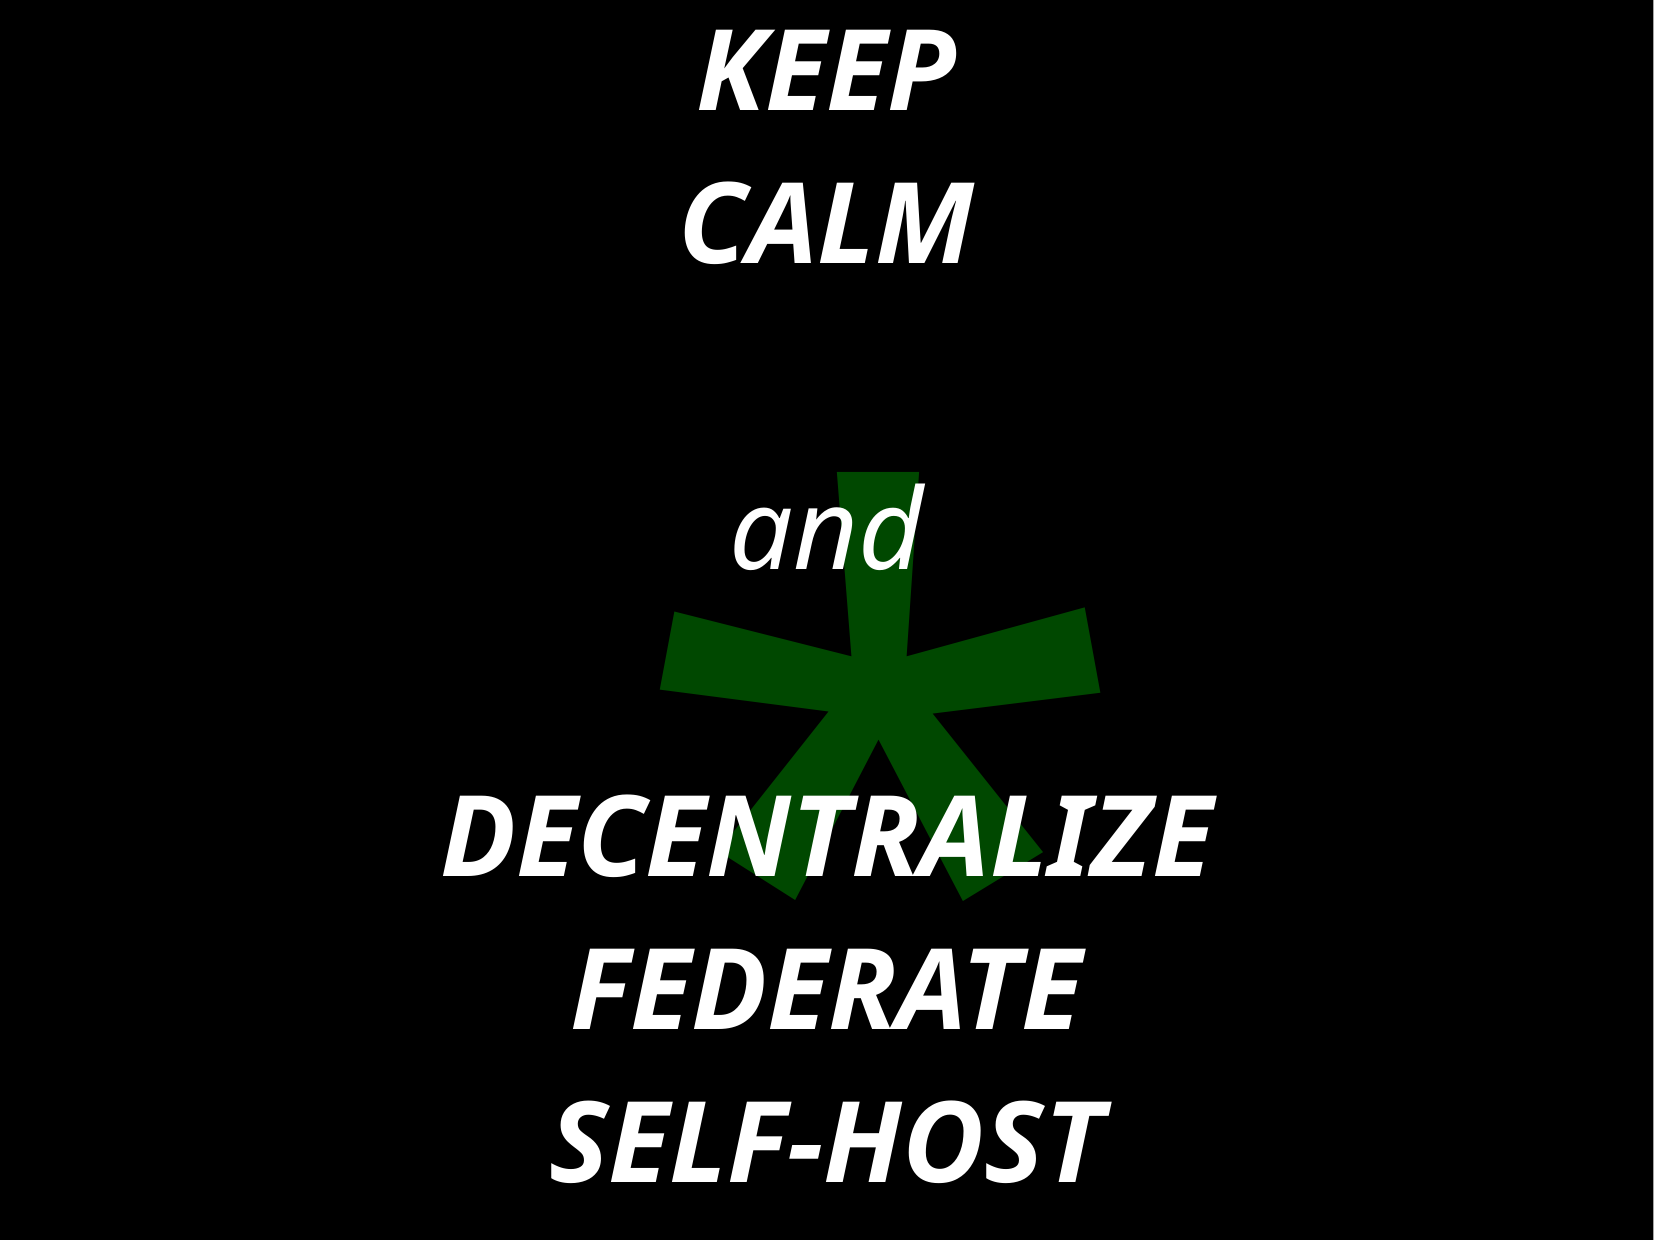

# KEEP CALM and DECENTRALIZE FEDERATE SELF-HOST
*